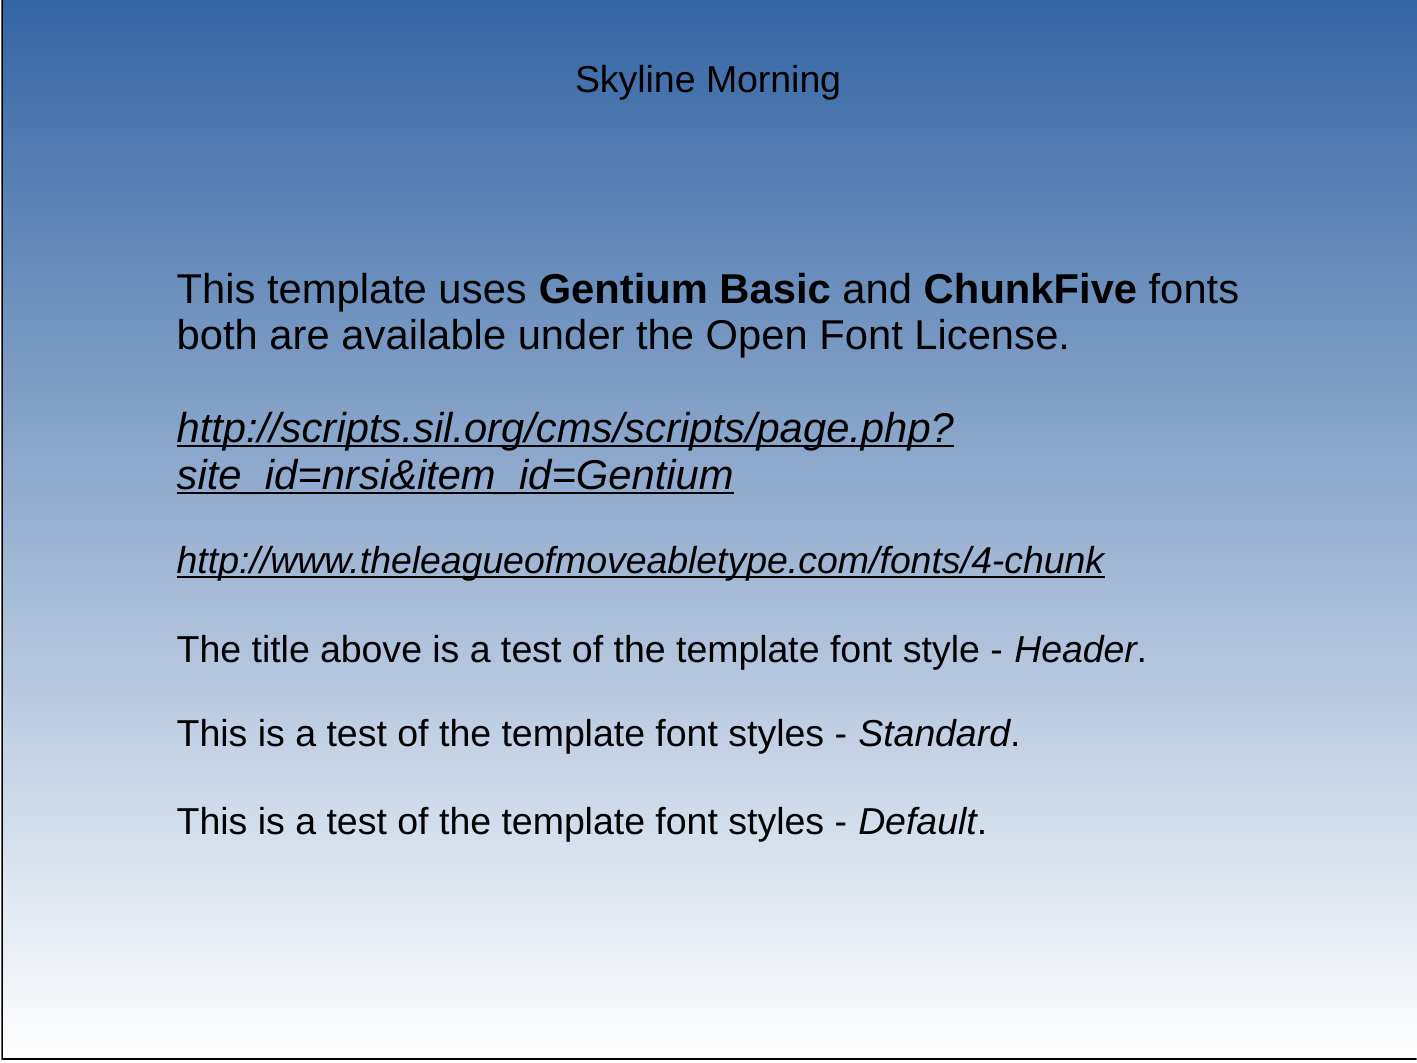

Skyline Morning
This template uses Gentium Basic and ChunkFive fonts both are available under the Open Font License.
http://scripts.sil.org/cms/scripts/page.php?site_id=nrsi&item_id=Gentium
http://www.theleagueofmoveabletype.com/fonts/4-chunk
The title above is a test of the template font style - Header.
This is a test of the template font styles - Standard.
This is a test of the template font styles - Default.